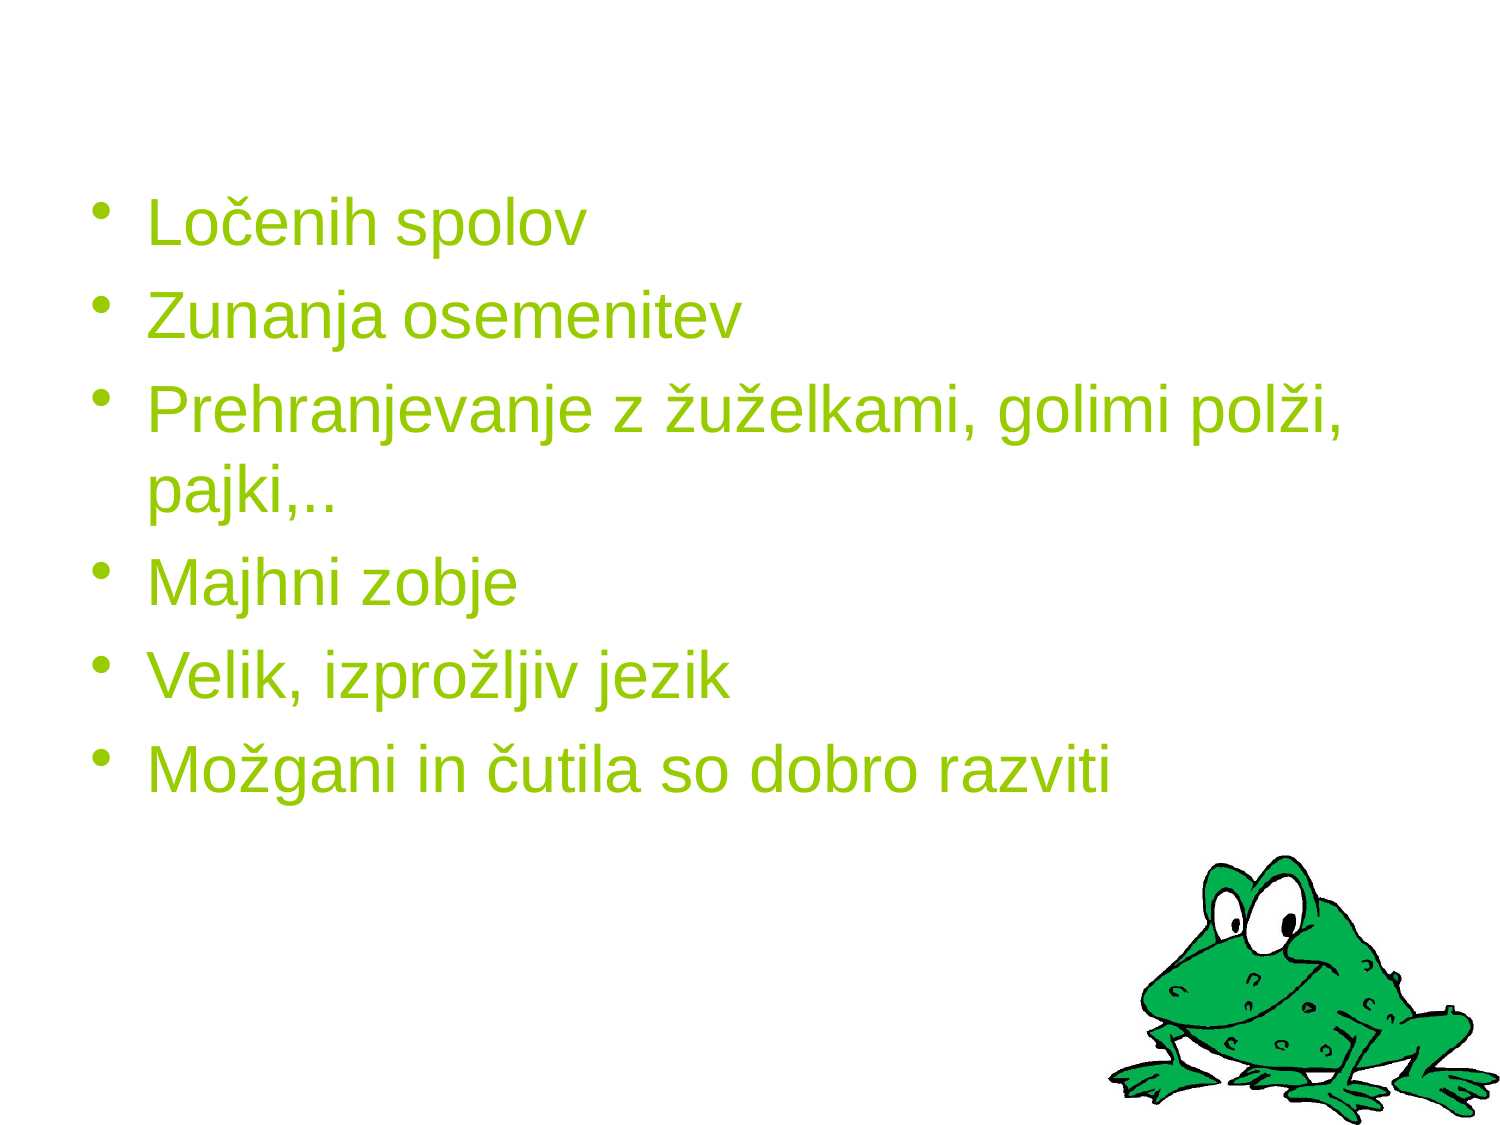

# Ločenih spolov
Zunanja osemenitev
Prehranjevanje z žuželkami, golimi polži, pajki,..
Majhni zobje
Velik, izprožljiv jezik
Možgani in čutila so dobro razviti